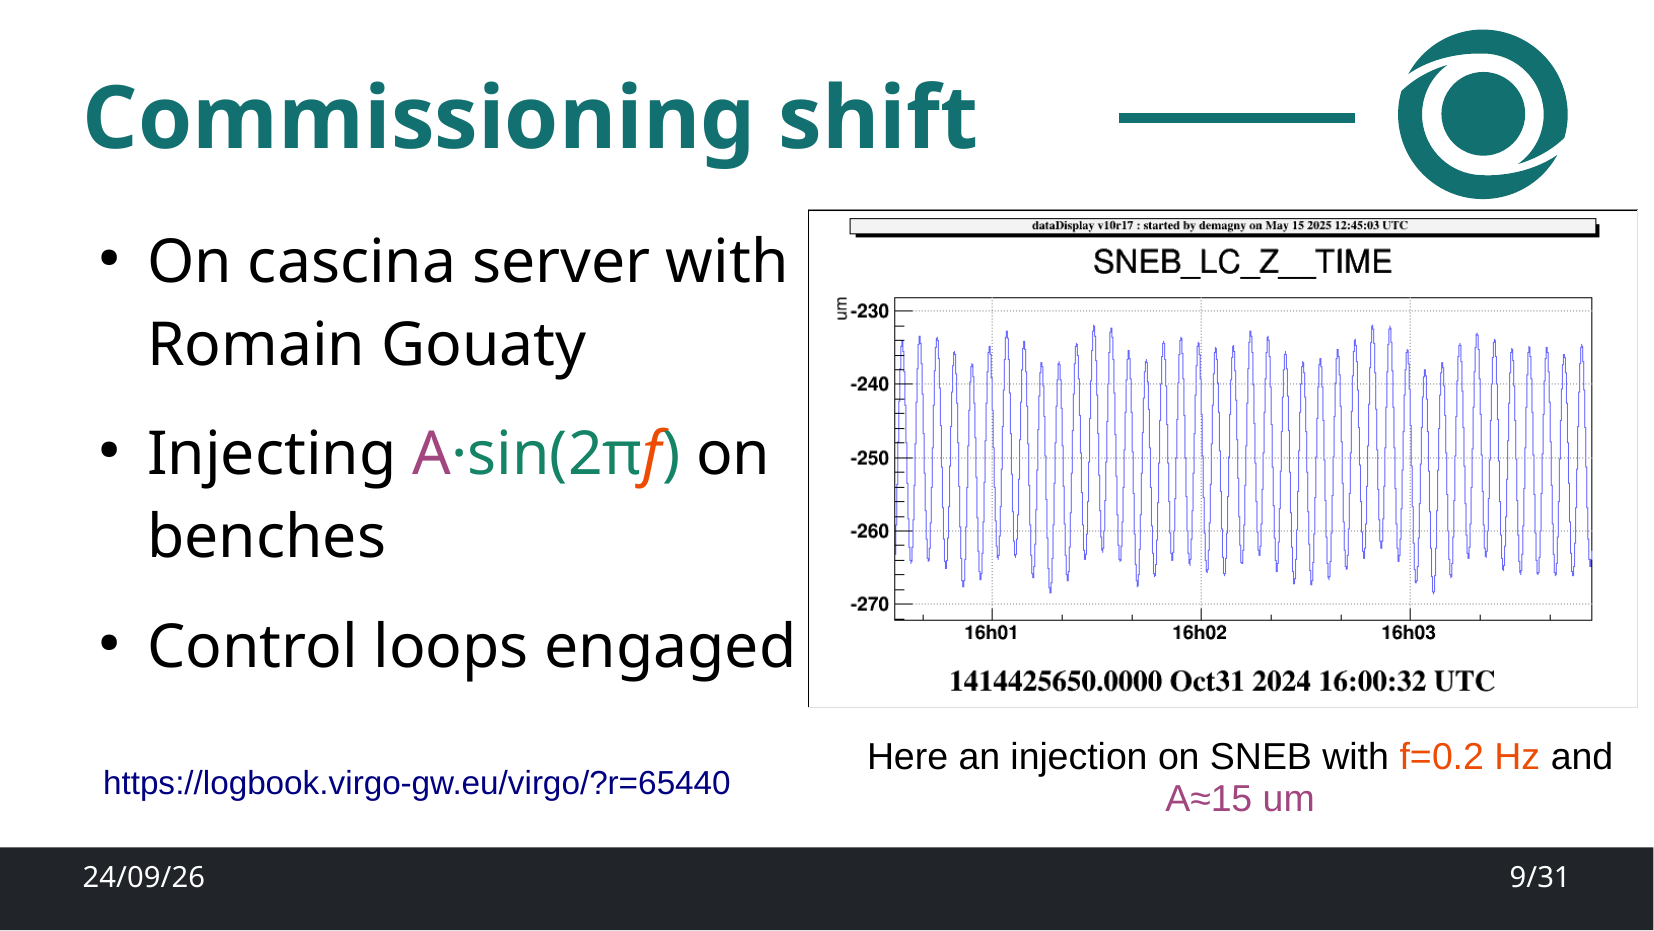

# Commissioning shift
On cascina server with Romain Gouaty
Injecting A·sin(2πf) on benches
Control loops engaged
Here an injection on SNEB with f=0.2 Hz and A≈15 um
https://logbook.virgo-gw.eu/virgo/?r=65440
9